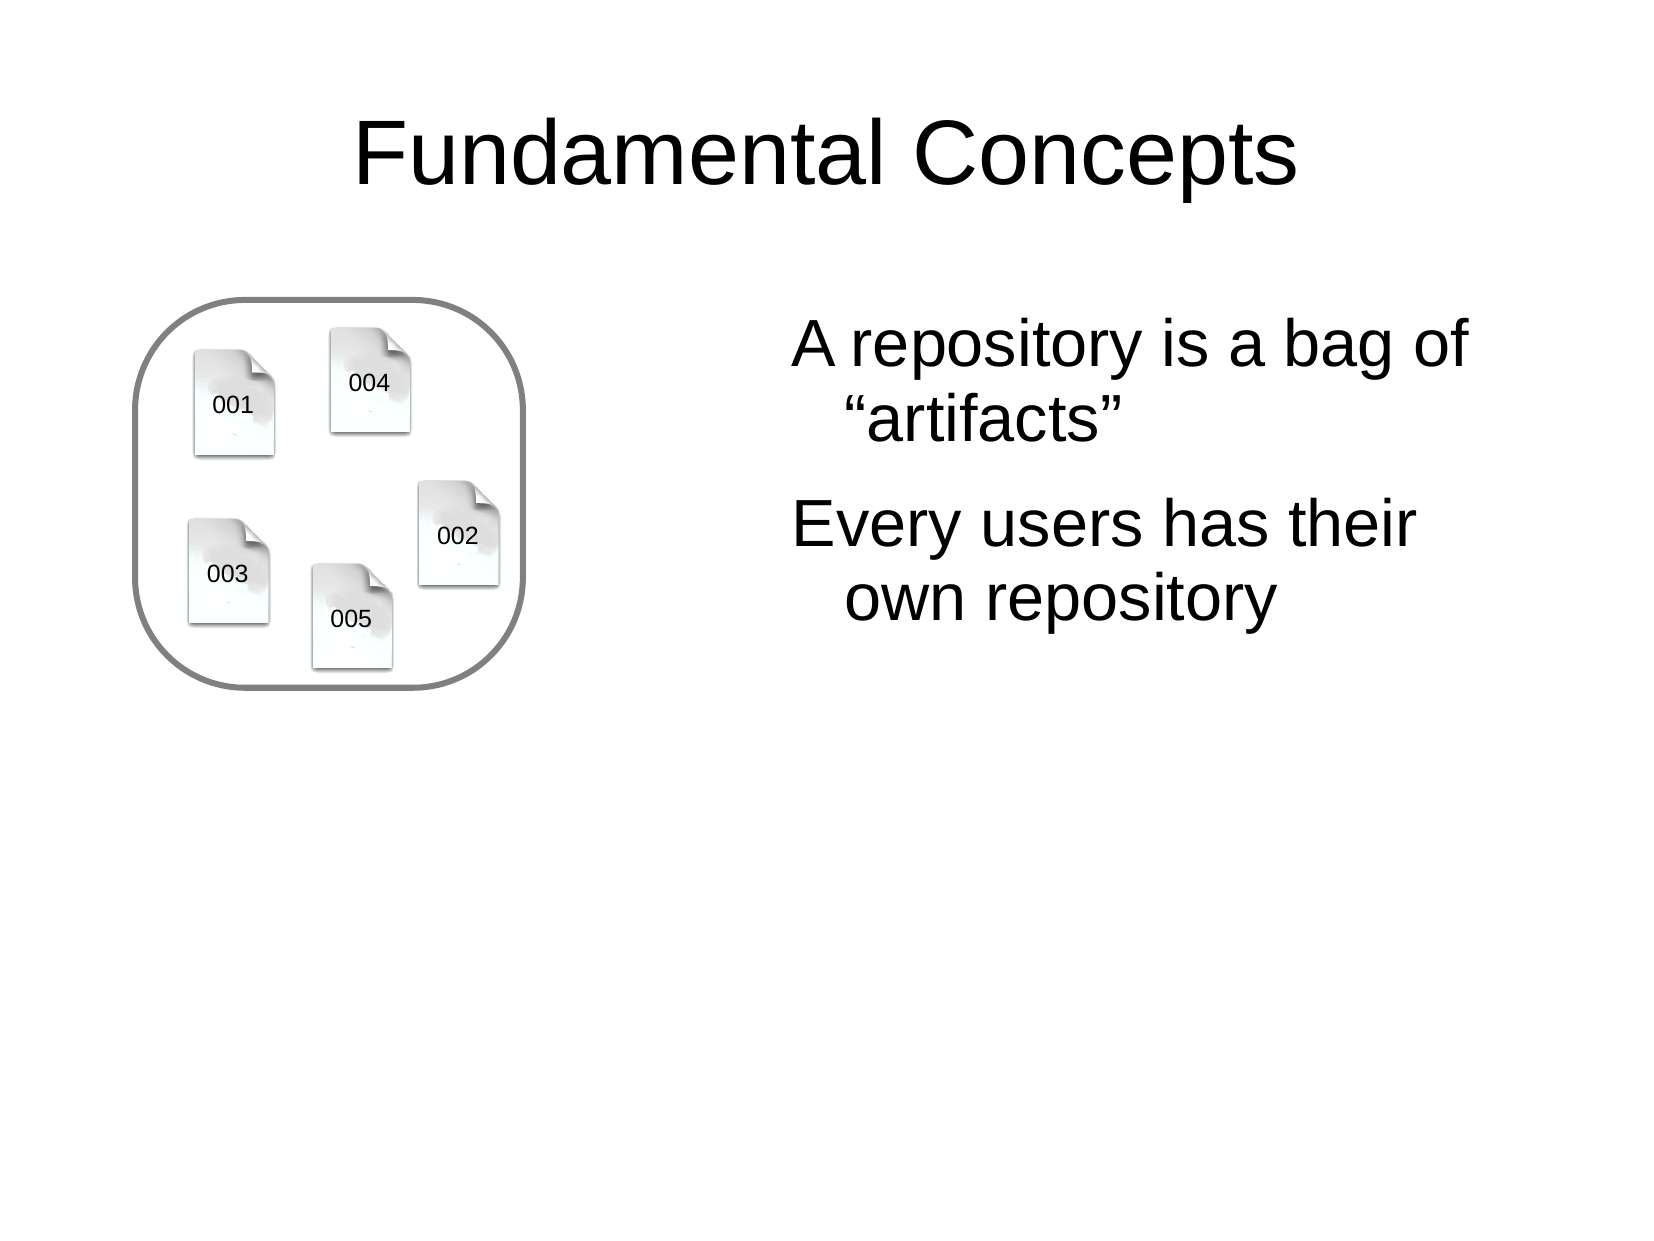

# Fundamental Concepts
A repository is a bag of “artifacts”
Every users has their own repository
004
001
002
003
005